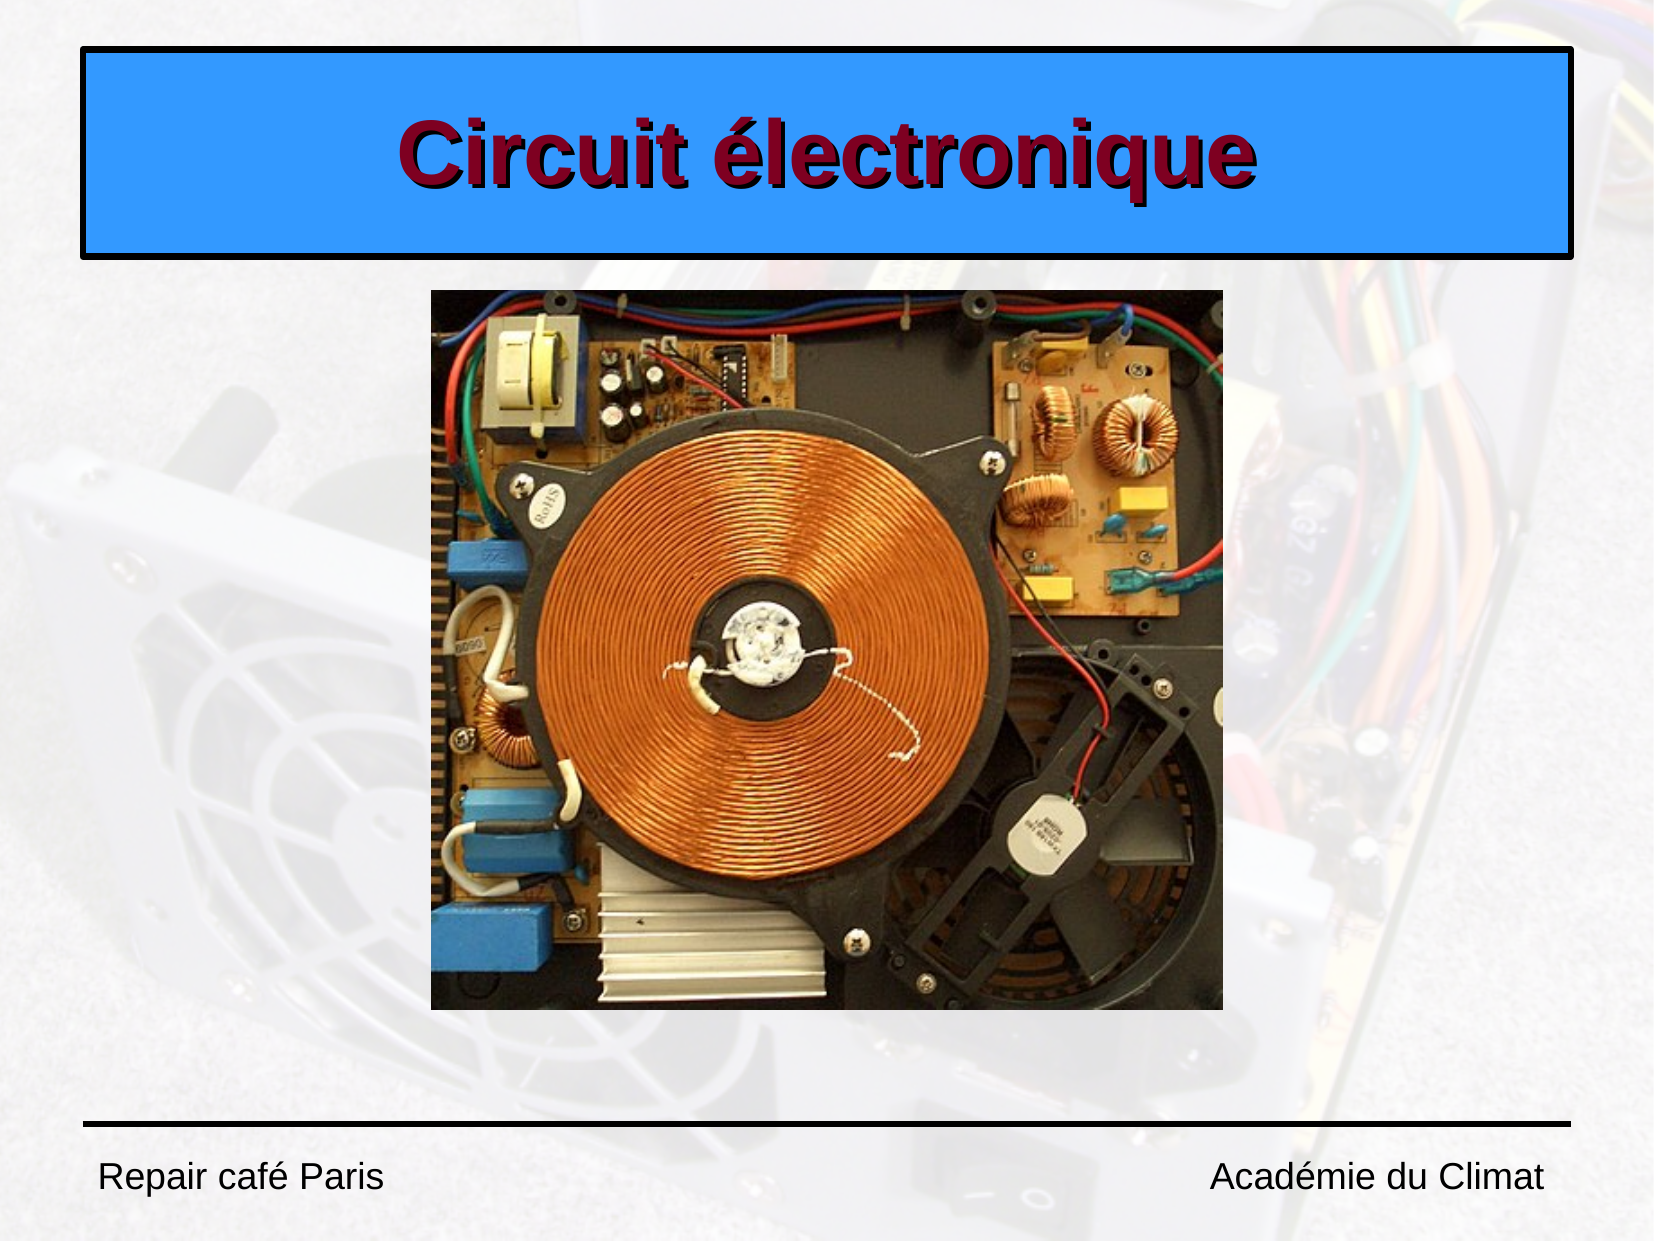

# Circuit électronique
Repair café Paris	Académie du Climat